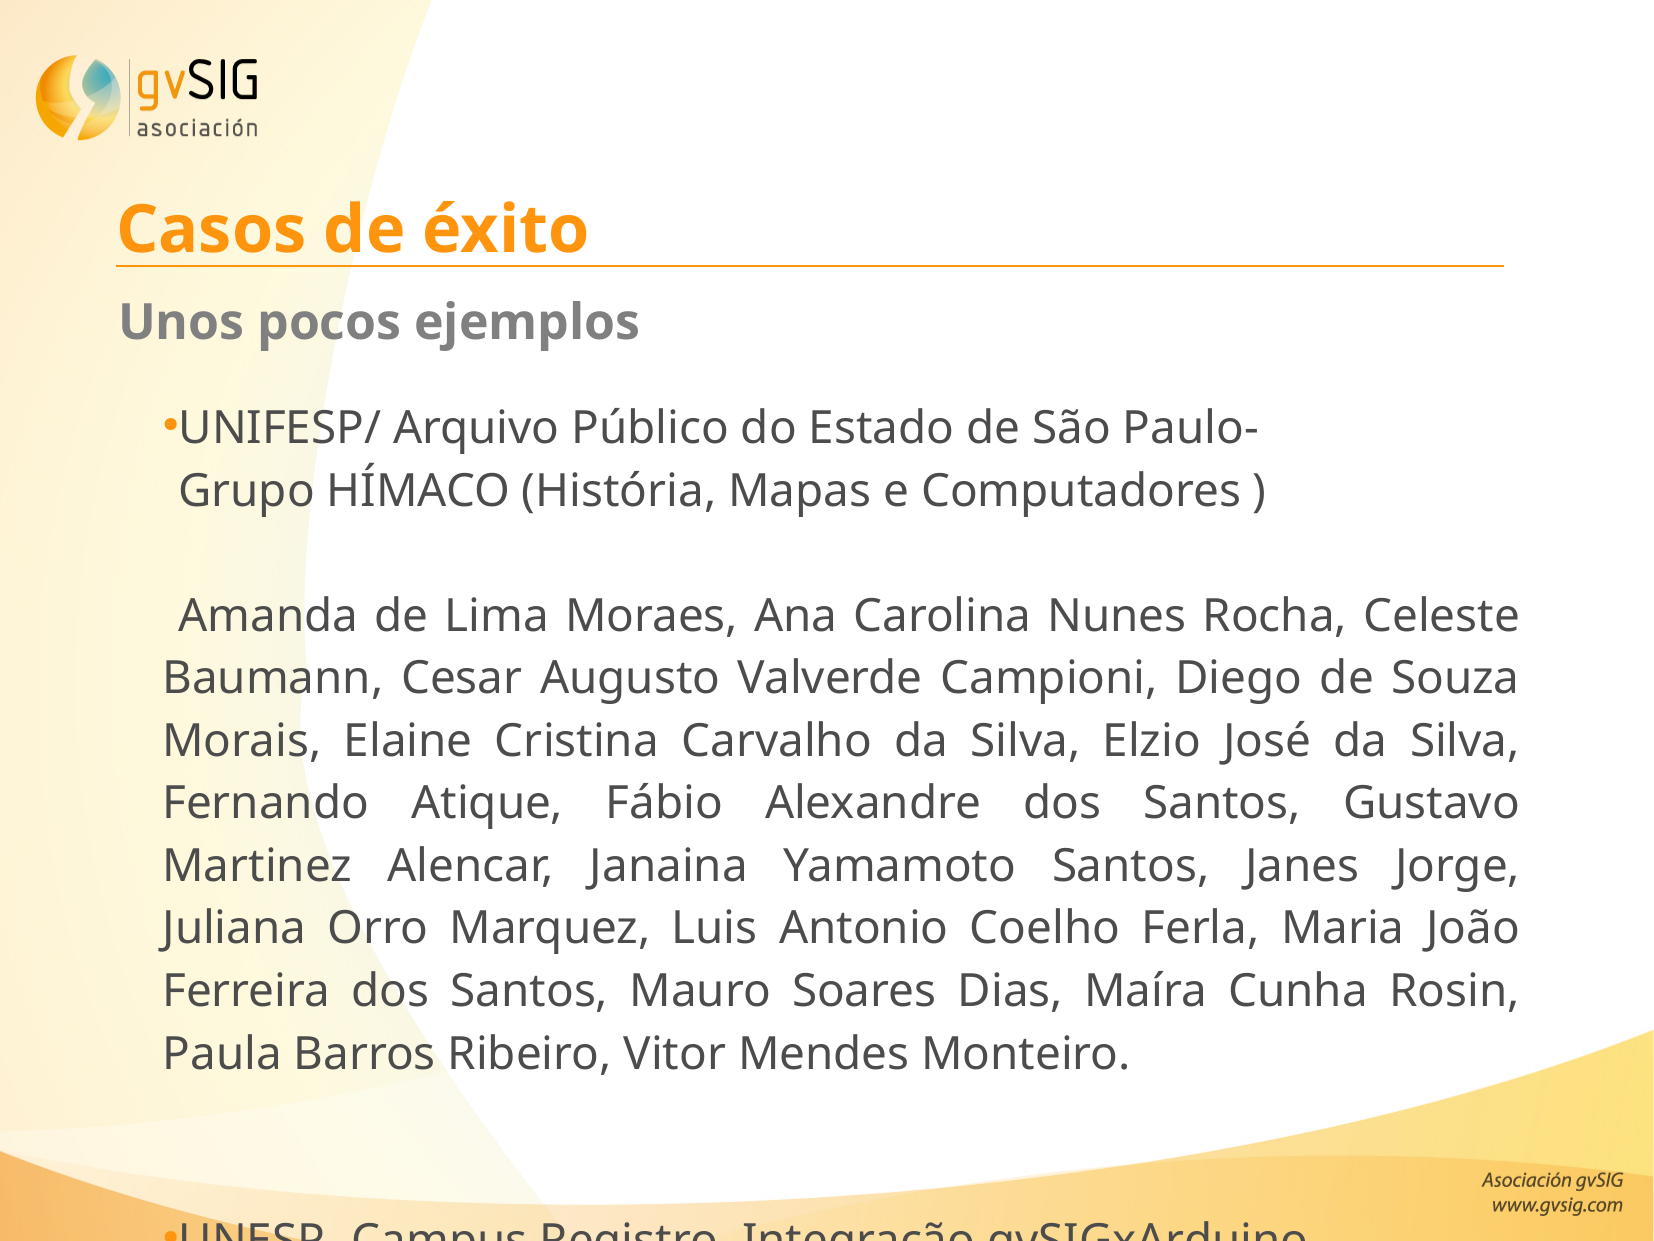

# Casos de éxito
Unos pocos ejemplos
UNIFESP/ Arquivo Público do Estado de São Paulo-
Grupo HÍMACO (História, Mapas e Computadores )
Amanda de Lima Moraes, Ana Carolina Nunes Rocha, Celeste Baumann, Cesar Augusto Valverde Campioni, Diego de Souza Morais, Elaine Cristina Carvalho da Silva, Elzio José da Silva, Fernando Atique, Fábio Alexandre dos Santos, Gustavo Martinez Alencar, Janaina Yamamoto Santos, Janes Jorge, Juliana Orro Marquez, Luis Antonio Coelho Ferla, Maria João Ferreira dos Santos, Mauro Soares Dias, Maíra Cunha Rosin, Paula Barros Ribeiro, Vitor Mendes Monteiro.
UNESP- Campus Registro. Integração gvSIGxArduino
Prof. Dr.Vilmar Antonio Rodrigues
Prof. Dr. Eduardo Nardine Gomes